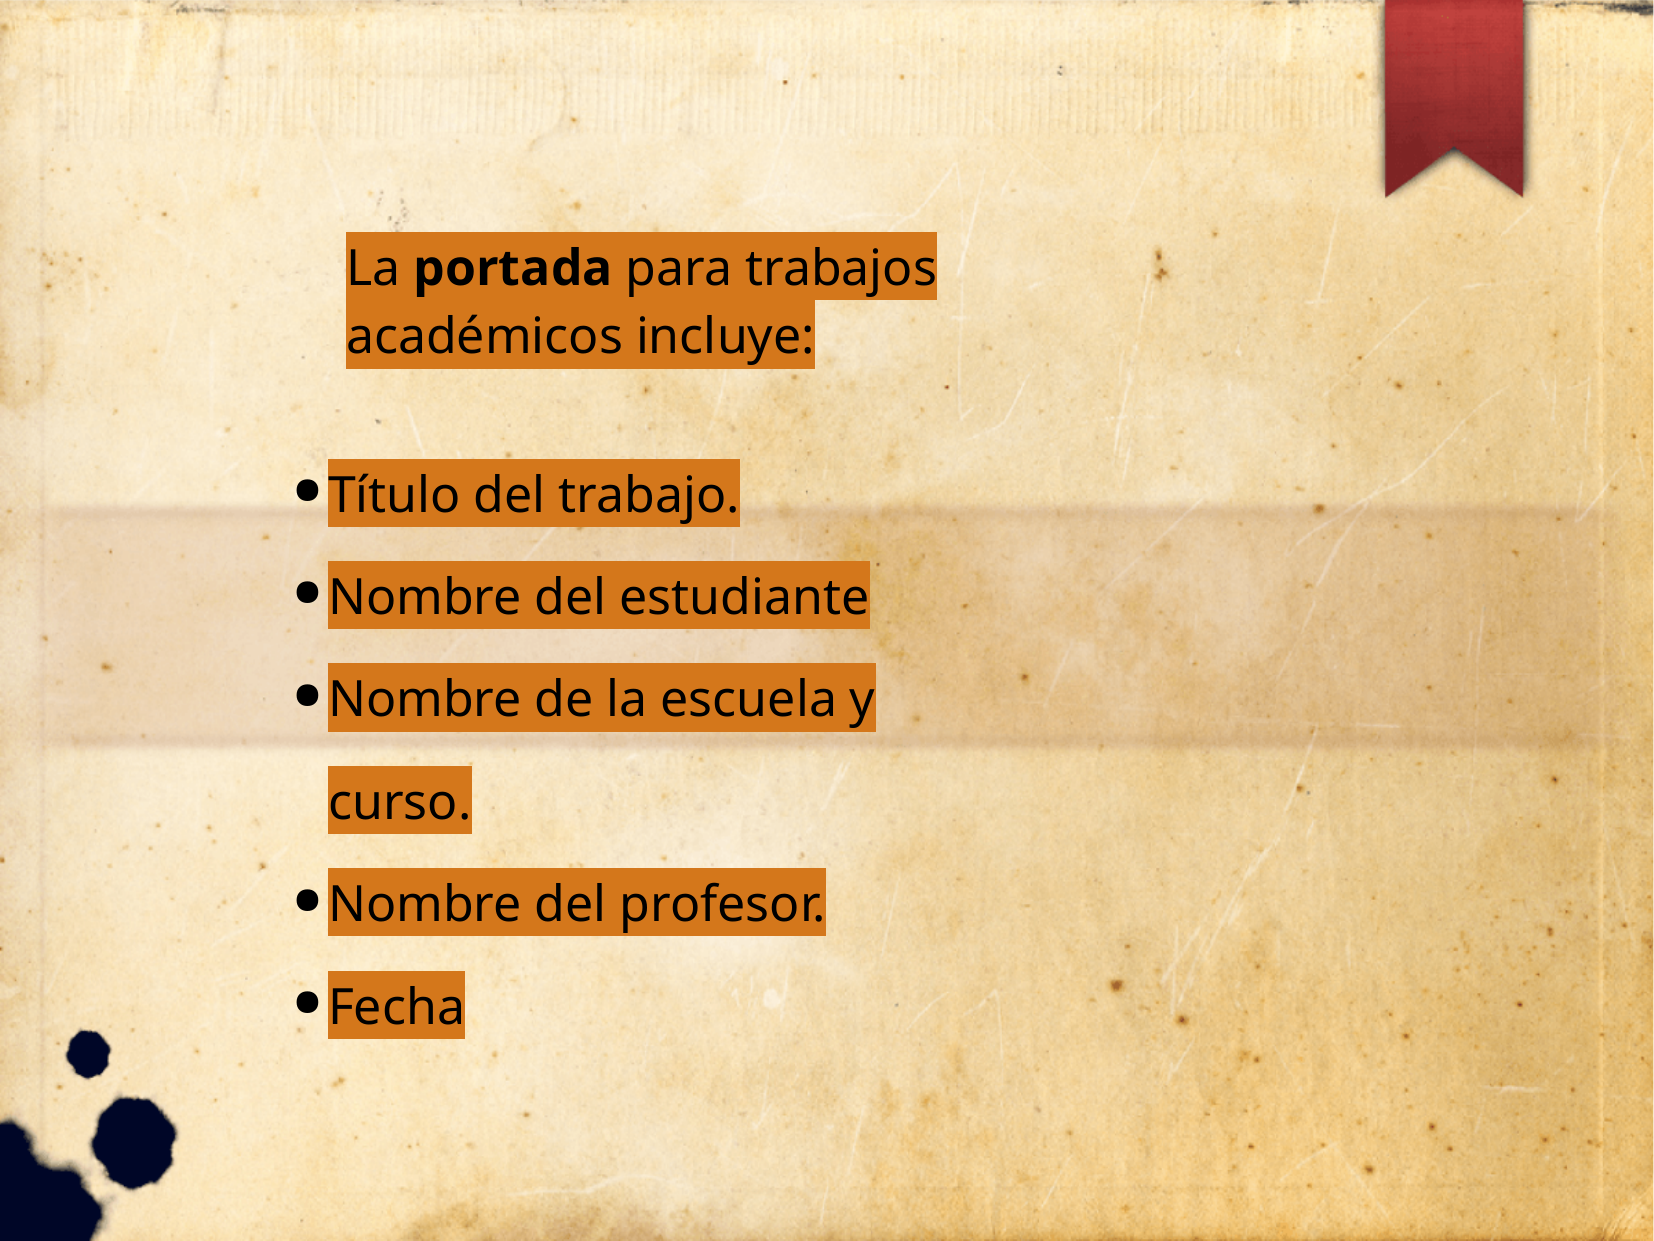

La portada para trabajos académicos incluye:
Título del trabajo.
Nombre del estudiante
Nombre de la escuela y curso.
Nombre del profesor.
Fecha